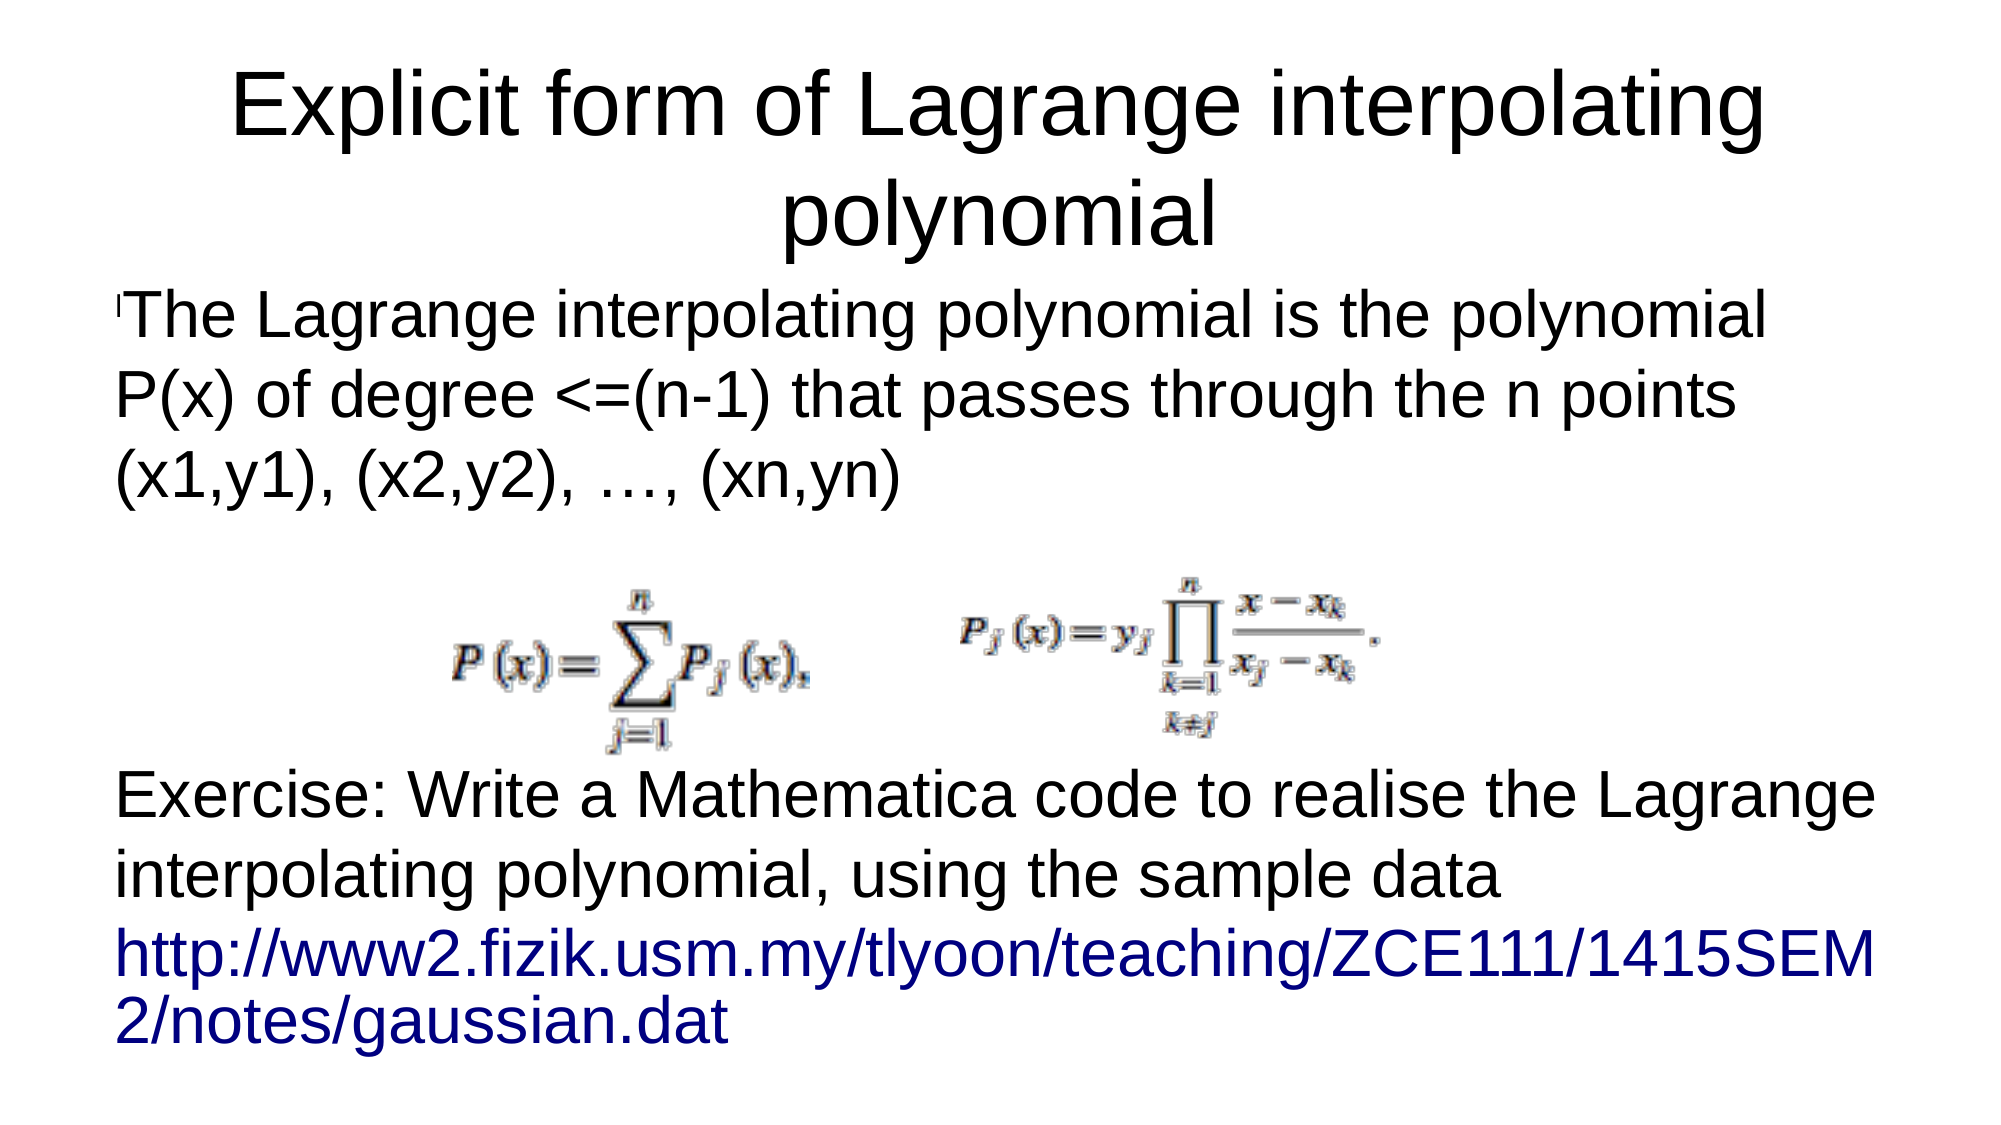

Explicit form of Lagrange interpolating polynomial
The Lagrange interpolating polynomial is the polynomial P(x) of degree <=(n-1) that passes through the n points (x1,y1), (x2,y2), …, (xn,yn)
Exercise: Write a Mathematica code to realise the Lagrange interpolating polynomial, using the sample data http://www2.fizik.usm.my/tlyoon/teaching/ZCE111/1415SEM2/notes/gaussian.dat